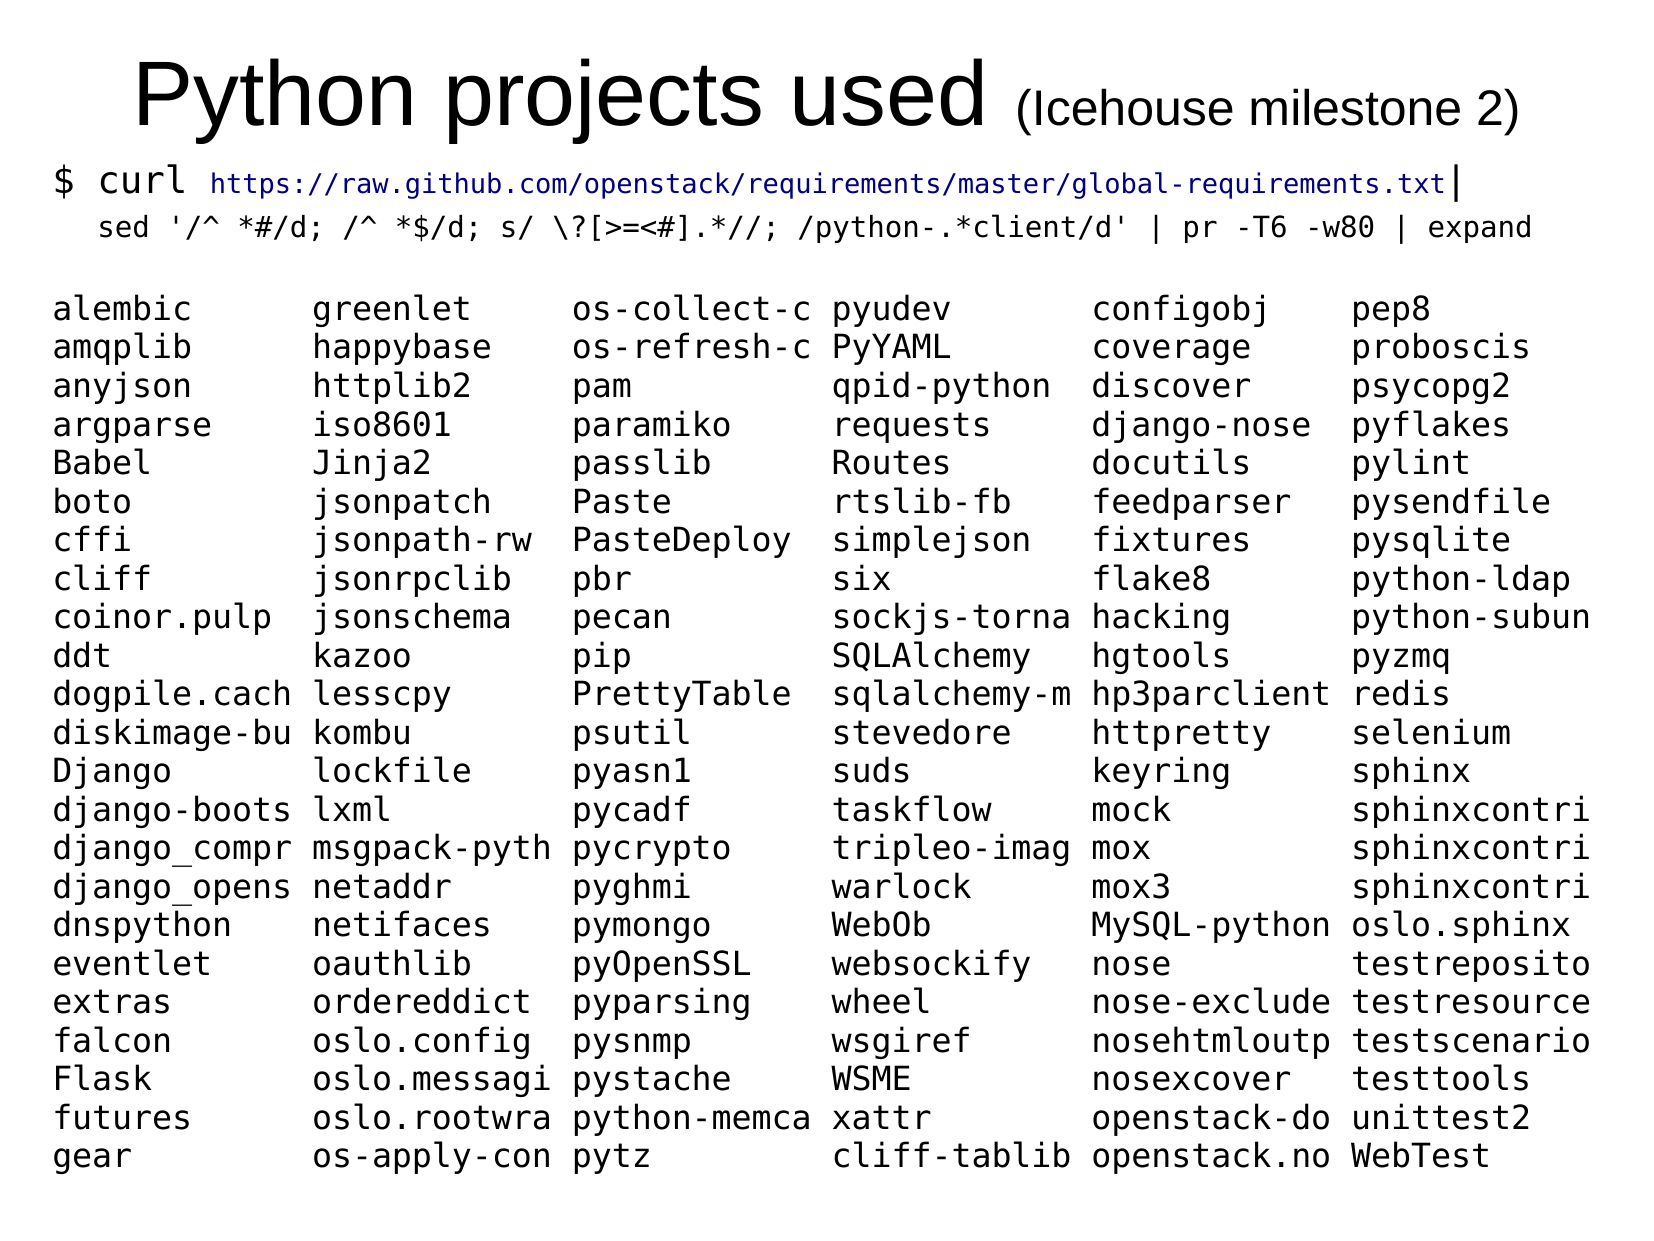

# Python projects used (Icehouse milestone 2)
$ curl https://raw.github.com/openstack/requirements/master/global-requirements.txt|
 sed '/^ *#/d; /^ *$/d; s/ \?[>=<#].*//; /python-.*client/d' | pr -T6 -w80 | expand
alembic greenlet os-collect-c pyudev configobj pep8
amqplib happybase os-refresh-c PyYAML coverage proboscis
anyjson httplib2 pam qpid-python discover psycopg2
argparse iso8601 paramiko requests django-nose pyflakes
Babel Jinja2 passlib Routes docutils pylint
boto jsonpatch Paste rtslib-fb feedparser pysendfile
cffi jsonpath-rw PasteDeploy simplejson fixtures pysqlite
cliff jsonrpclib pbr six flake8 python-ldap
coinor.pulp jsonschema pecan sockjs-torna hacking python-subun
ddt kazoo pip SQLAlchemy hgtools pyzmq
dogpile.cach lesscpy PrettyTable sqlalchemy-m hp3parclient redis
diskimage-bu kombu psutil stevedore httpretty selenium
Django lockfile pyasn1 suds keyring sphinx
django-boots lxml pycadf taskflow mock sphinxcontri
django_compr msgpack-pyth pycrypto tripleo-imag mox sphinxcontri
django_opens netaddr pyghmi warlock mox3 sphinxcontri
dnspython netifaces pymongo WebOb MySQL-python oslo.sphinx
eventlet oauthlib pyOpenSSL websockify nose testreposito
extras ordereddict pyparsing wheel nose-exclude testresource
falcon oslo.config pysnmp wsgiref nosehtmloutp testscenario
Flask oslo.messagi pystache WSME nosexcover testtools
futures oslo.rootwra python-memca xattr openstack-do unittest2
gear os-apply-con pytz cliff-tablib openstack.no WebTest